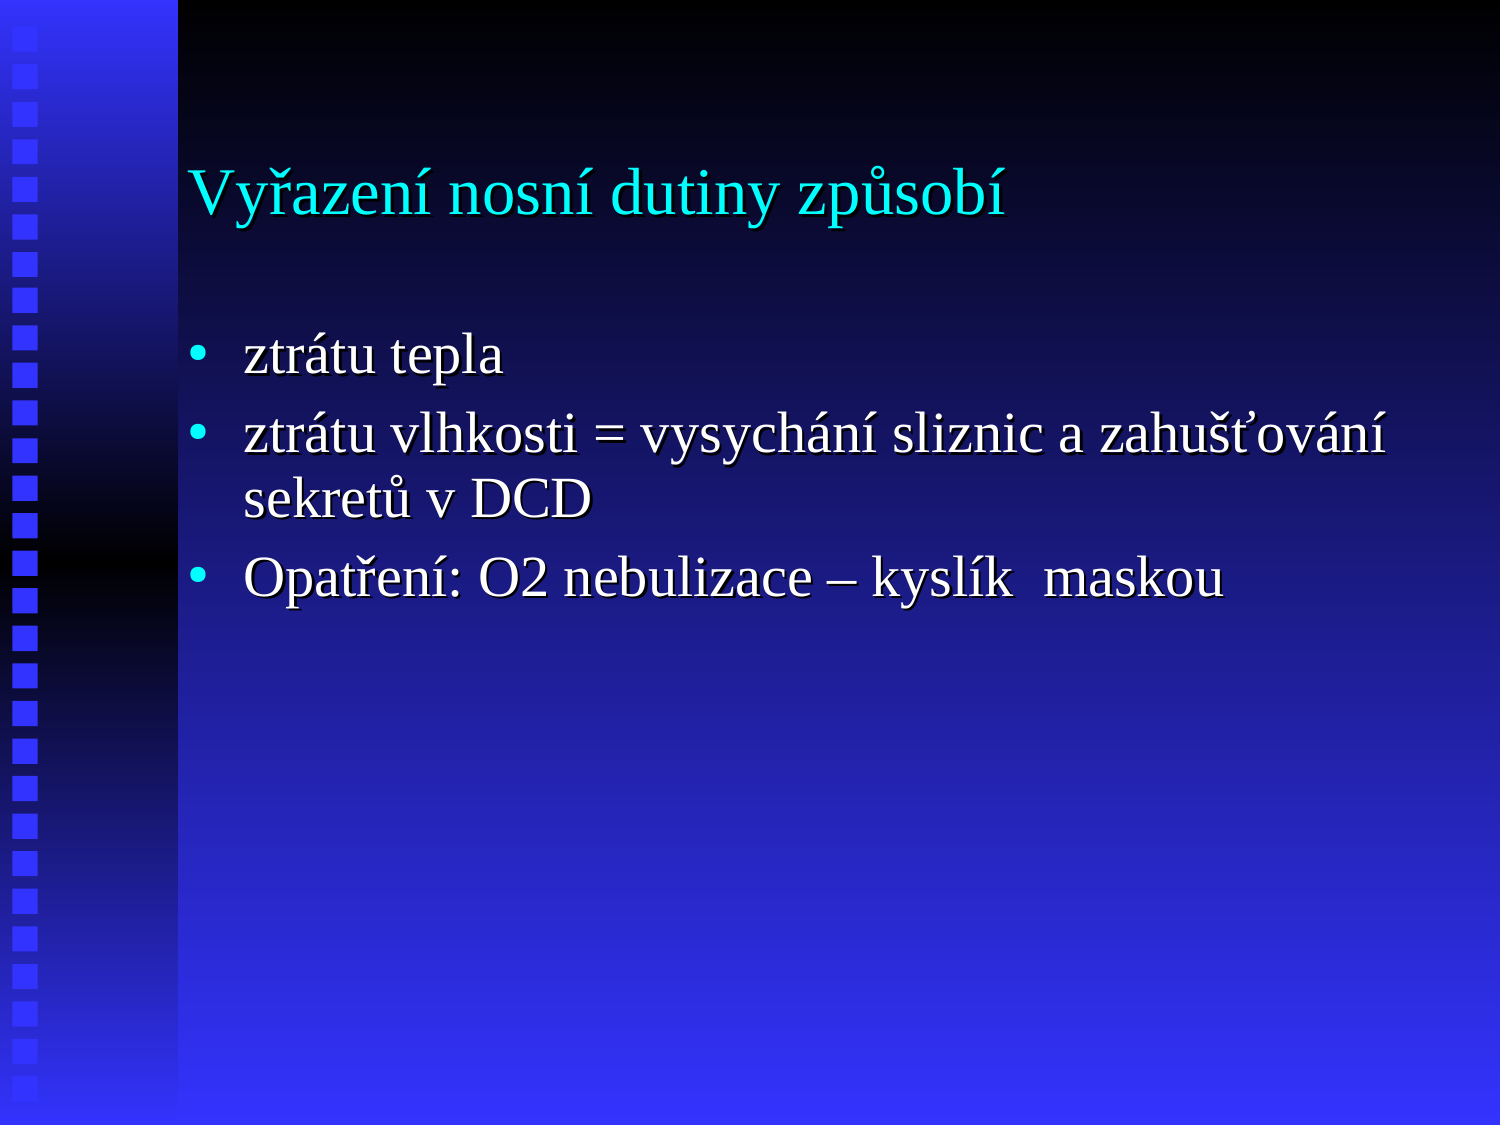

# Vyřazení nosní dutiny způsobí
ztrátu tepla
ztrátu vlhkosti = vysychání sliznic a zahušťování sekretů v DCD
Opatření: O2 nebulizace – kyslík maskou